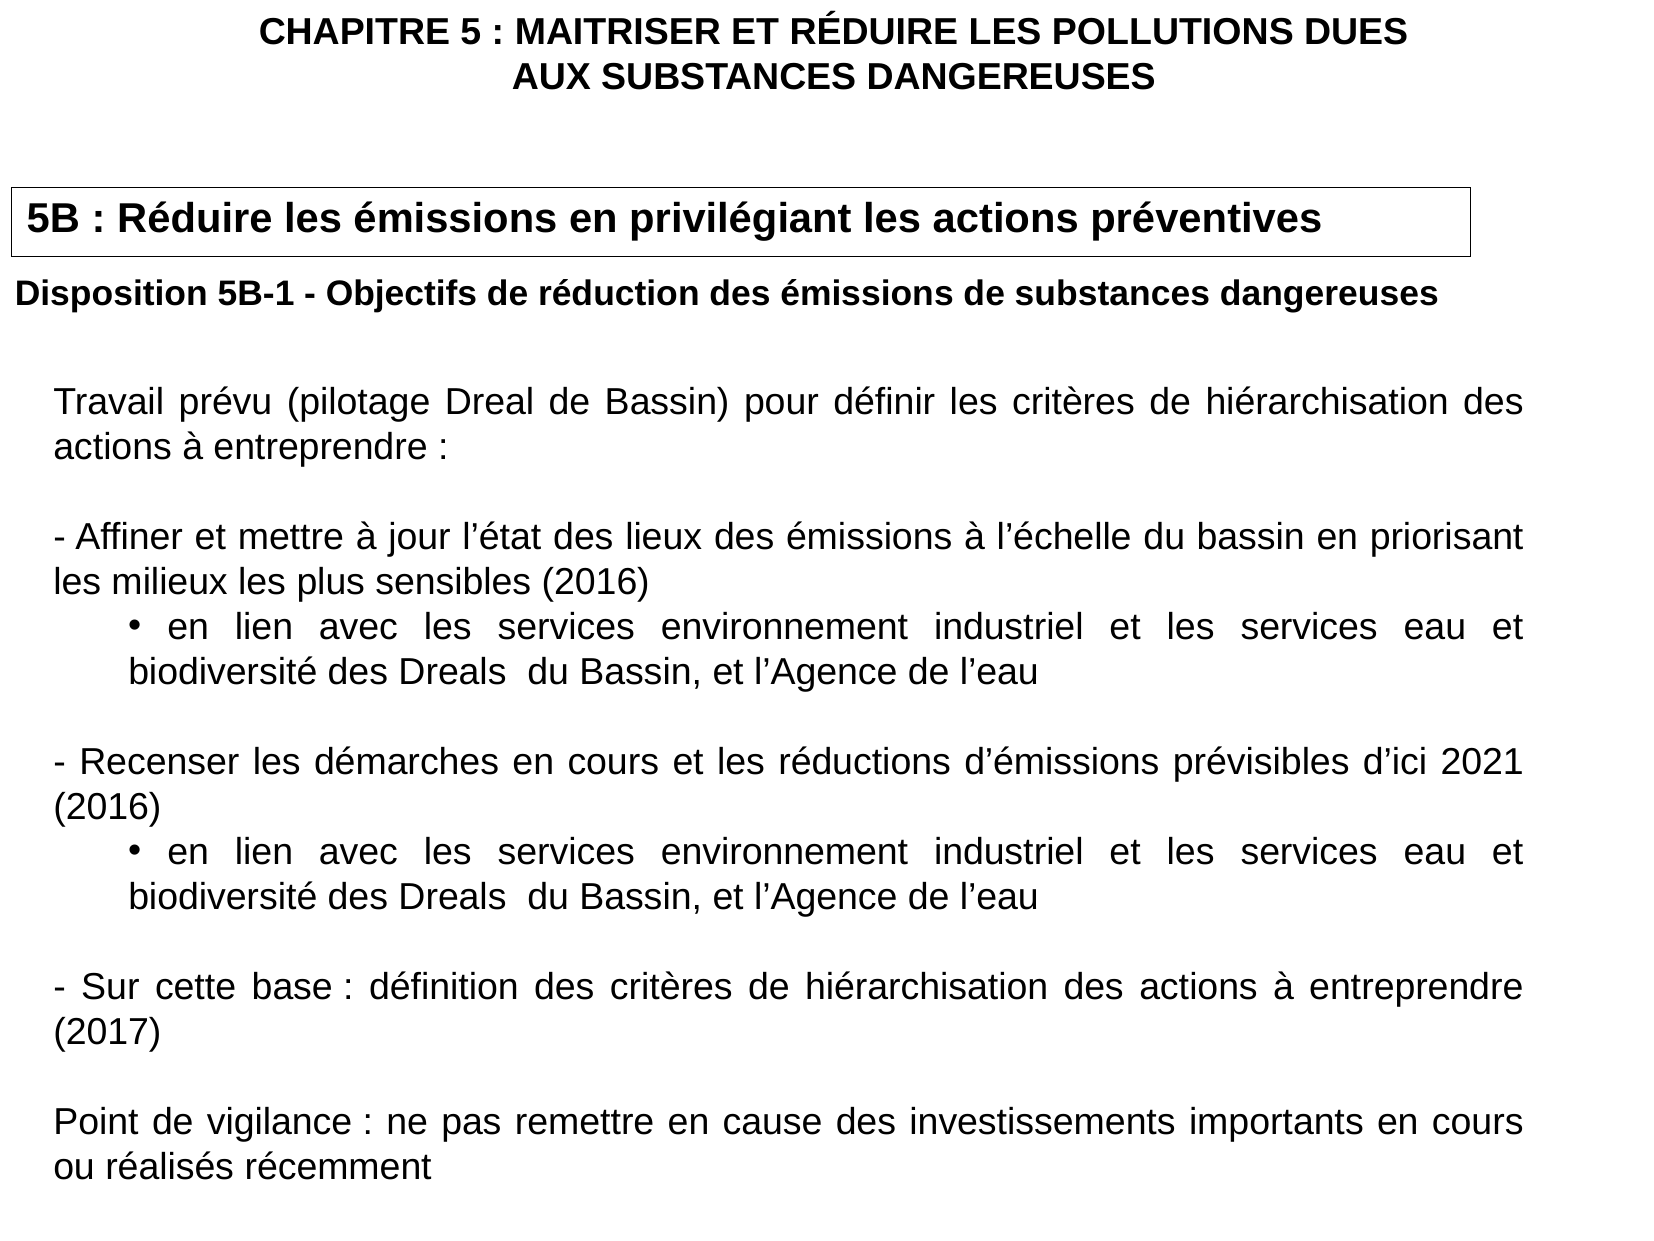

CHAPITRE 5 : MAITRISER ET RÉDUIRE LES POLLUTIONS DUES AUX SUBSTANCES DANGEREUSES
| 5B : Réduire les émissions en privilégiant les actions préventives |
| --- |
Disposition 5B-1 - Objectifs de réduction des émissions de substances dangereuses
Travail prévu (pilotage Dreal de Bassin) pour définir les critères de hiérarchisation des actions à entreprendre :
- Affiner et mettre à jour l’état des lieux des émissions à l’échelle du bassin en priorisant les milieux les plus sensibles (2016)
 en lien avec les services environnement industriel et les services eau et biodiversité des Dreals du Bassin, et l’Agence de l’eau
- Recenser les démarches en cours et les réductions d’émissions prévisibles d’ici 2021 (2016)
 en lien avec les services environnement industriel et les services eau et biodiversité des Dreals du Bassin, et l’Agence de l’eau
- Sur cette base : définition des critères de hiérarchisation des actions à entreprendre (2017)
Point de vigilance : ne pas remettre en cause des investissements importants en cours ou réalisés récemment